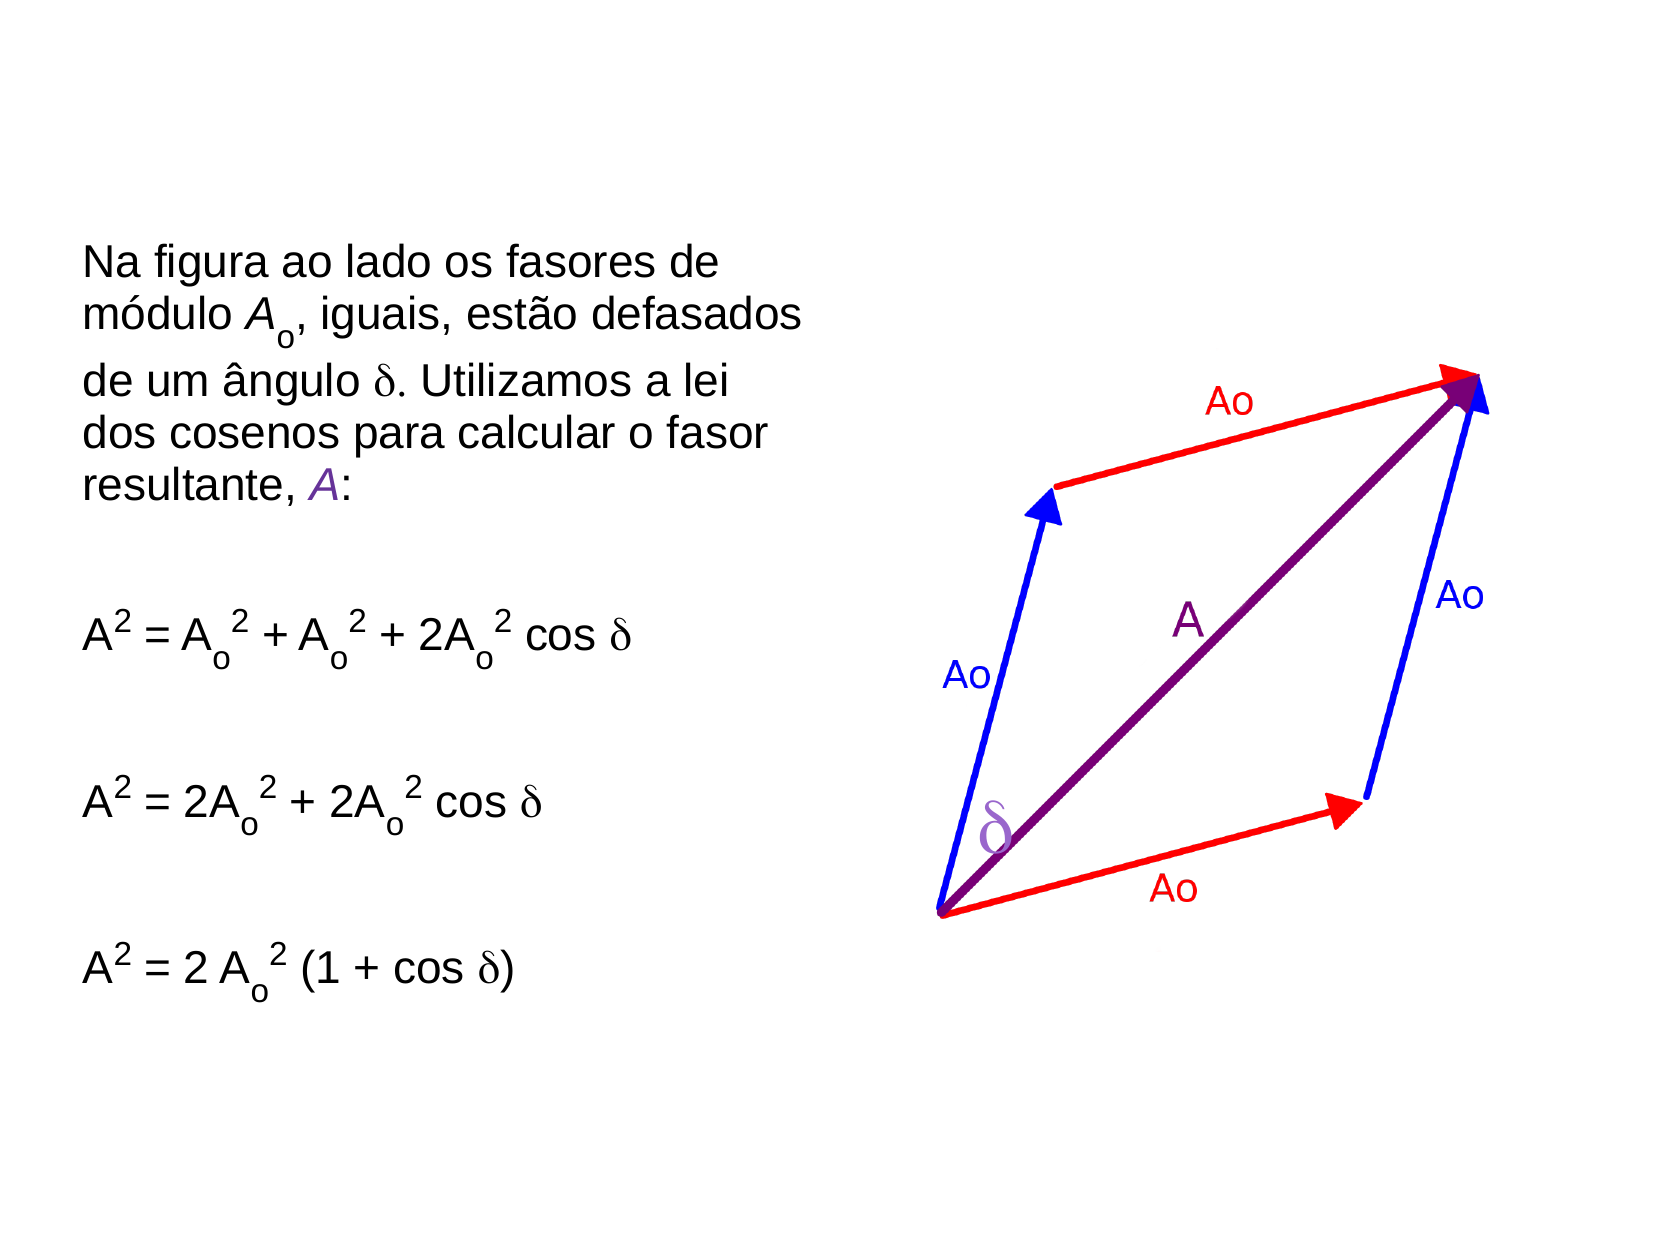

#
Na figura ao lado os fasores de módulo Ao, iguais, estão defasados de um ângulo d. Utilizamos a lei dos cosenos para calcular o fasor resultante, A:
A2 = Ao2 + Ao2 + 2Ao2 cos d
A2 = 2Ao2 + 2Ao2 cos d
A2 = 2 Ao2 (1 + cos d)
d